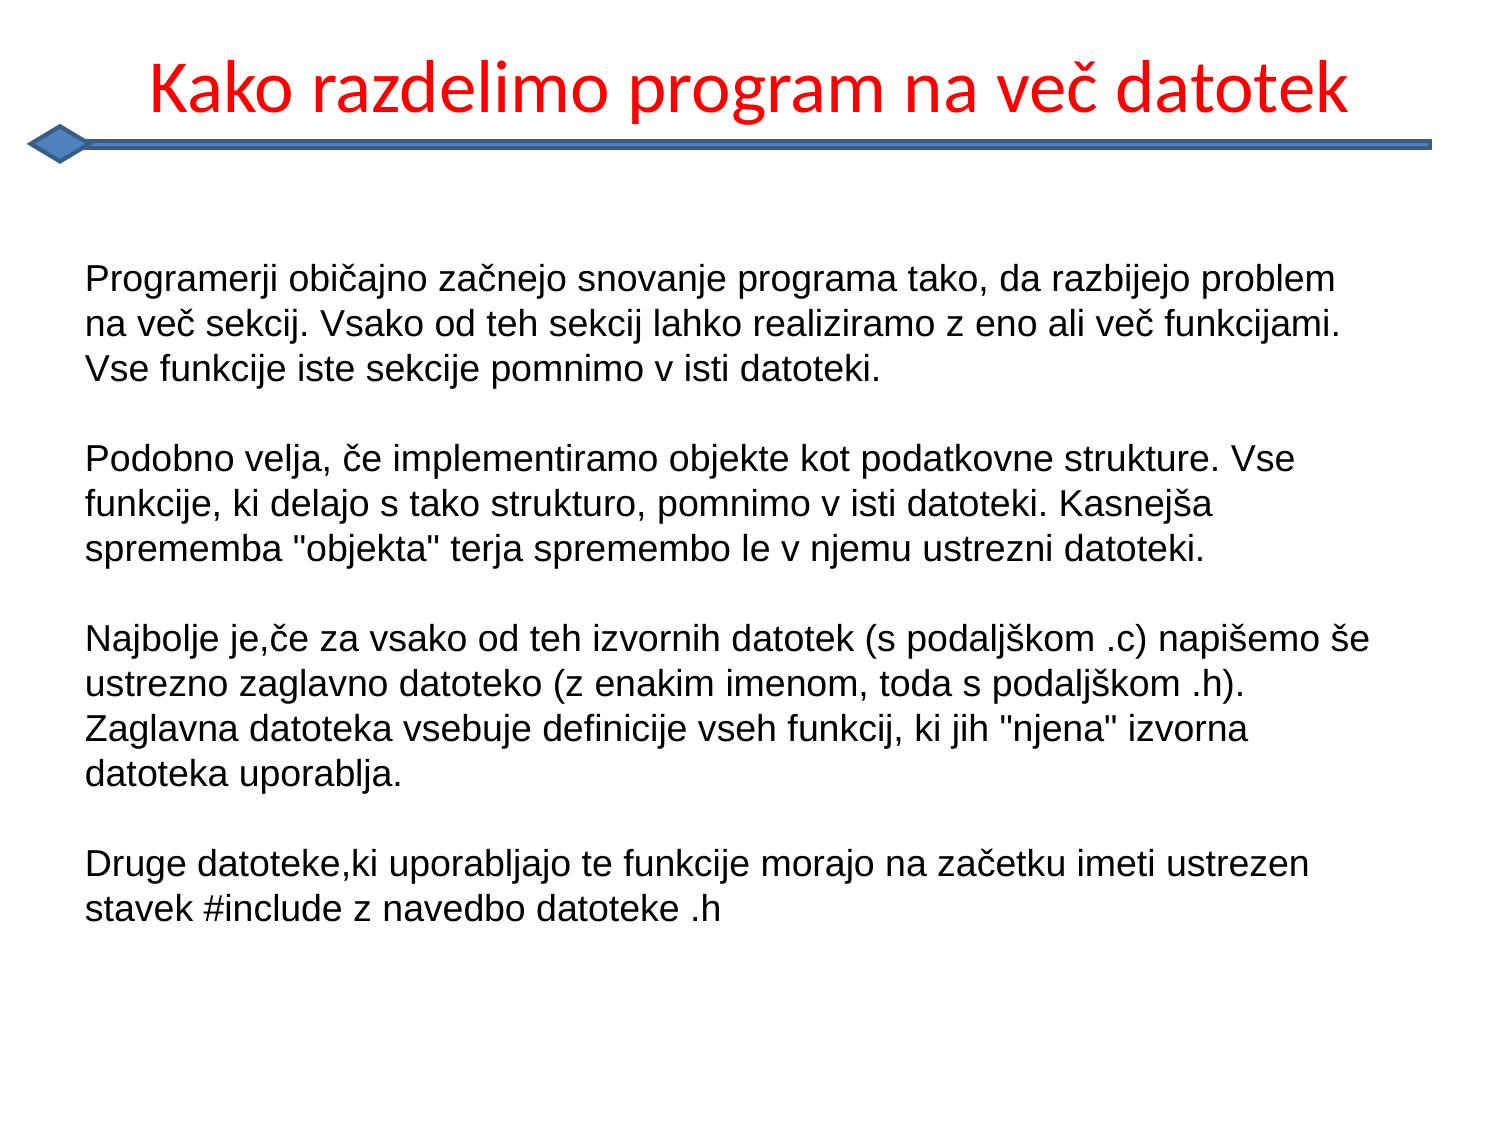

# Kako razdelimo program na več datotek
Programerji običajno začnejo snovanje programa tako, da razbijejo problem na več sekcij. Vsako od teh sekcij lahko realiziramo z eno ali več funkcijami. Vse funkcije iste sekcije pomnimo v isti datoteki.
Podobno velja, če implementiramo objekte kot podatkovne strukture. Vse funkcije, ki delajo s tako strukturo, pomnimo v isti datoteki. Kasnejša sprememba "objekta" terja spremembo le v njemu ustrezni datoteki.
Najbolje je,če za vsako od teh izvornih datotek (s podaljškom .c) napišemo še ustrezno zaglavno datoteko (z enakim imenom, toda s podaljškom .h).
Zaglavna datoteka vsebuje definicije vseh funkcij, ki jih "njena" izvorna datoteka uporablja.
Druge datoteke,ki uporabljajo te funkcije morajo na začetku imeti ustrezen stavek #include z navedbo datoteke .h